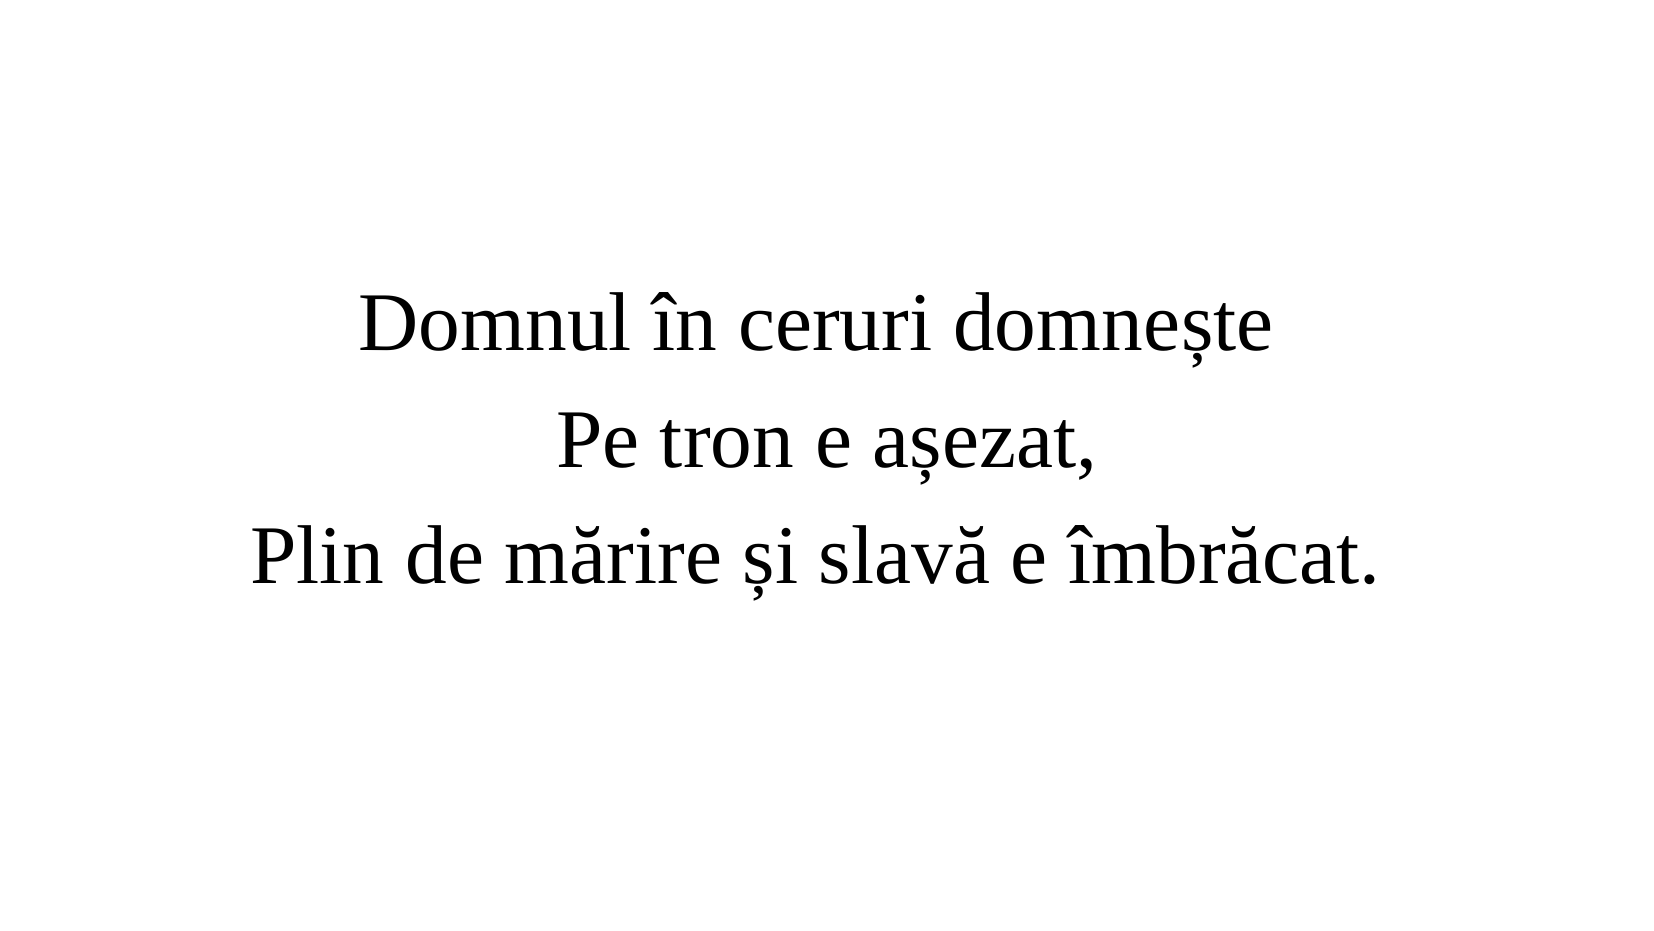

# Domnul în ceruri domnește
Pe tron e așezat,
Plin de mărire și slavă e îmbrăcat.